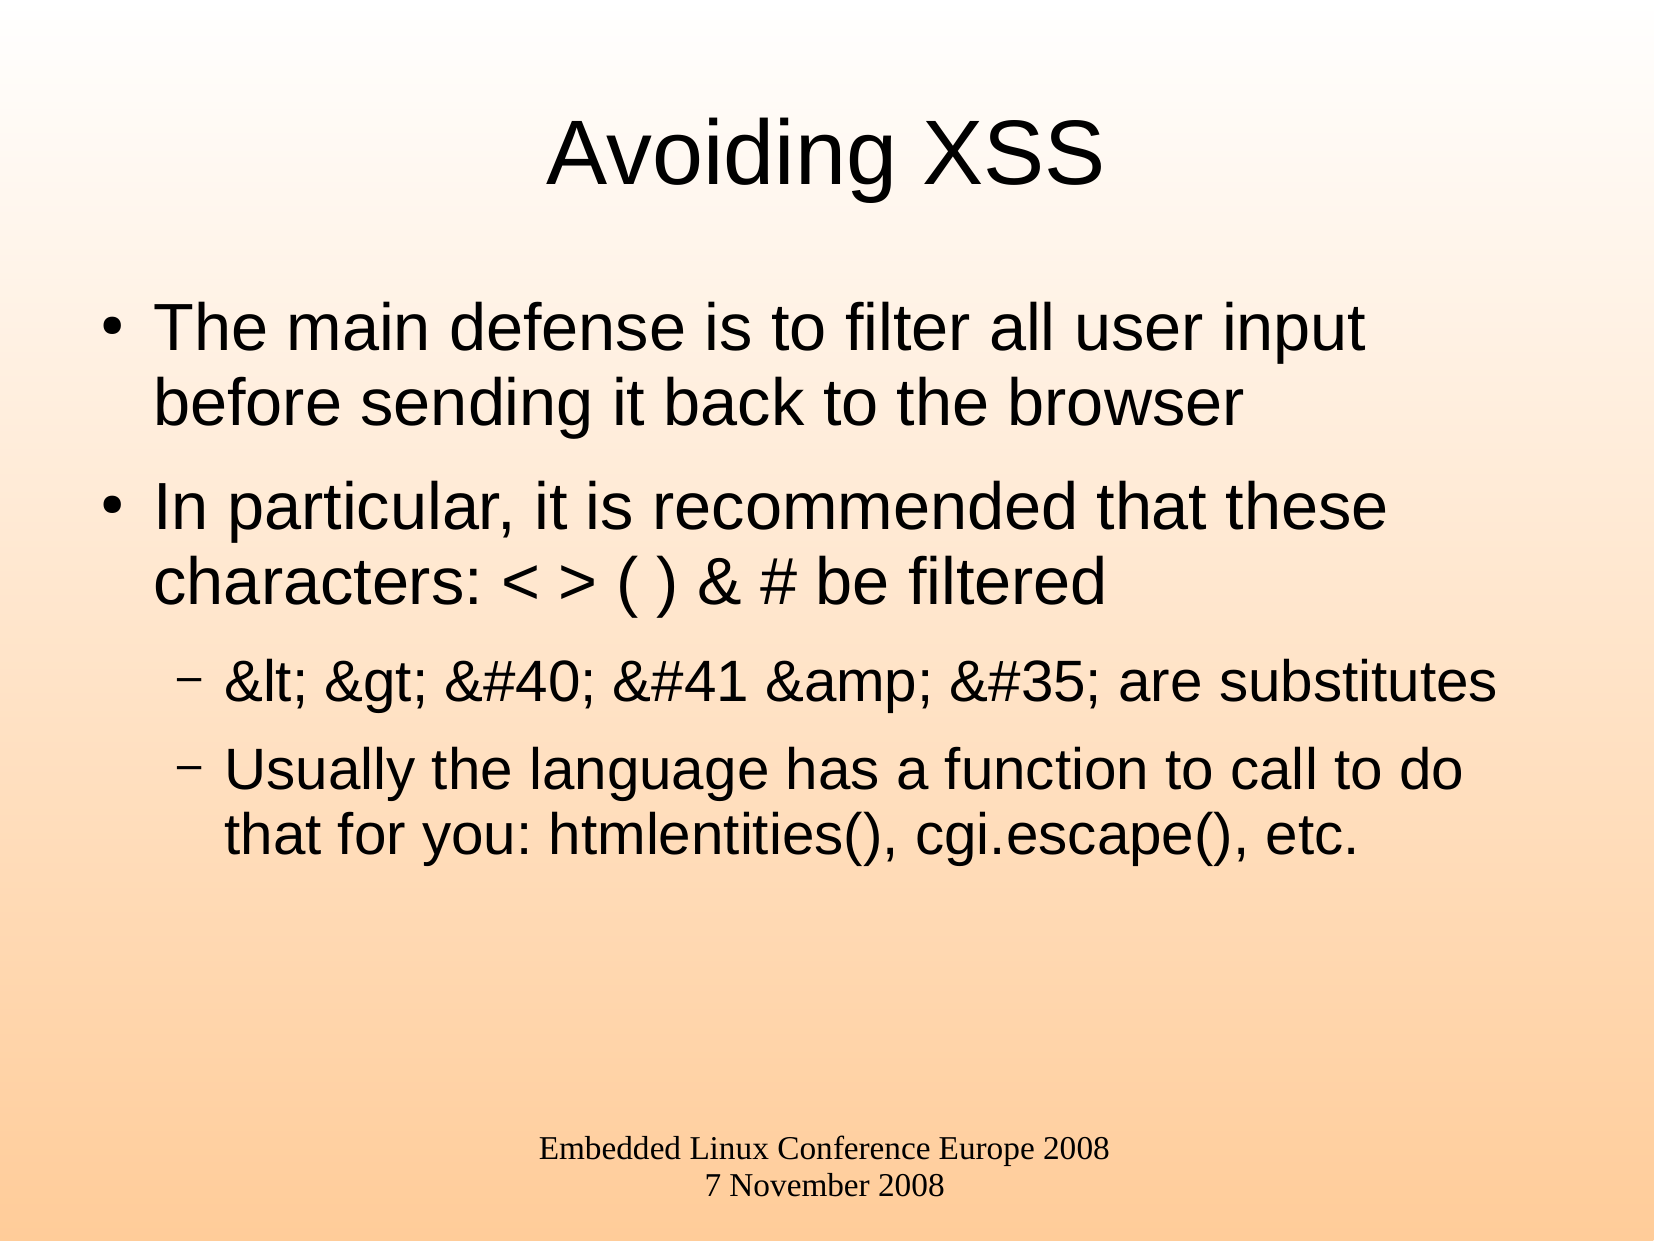

# Avoiding XSS
The main defense is to filter all user input before sending it back to the browser
In particular, it is recommended that these characters: < > ( ) & # be filtered
&lt; &gt; &#40; &#41 &amp; &#35; are substitutes
Usually the language has a function to call to do that for you: htmlentities(), cgi.escape(), etc.
Embedded Linux Conference Europe 2008